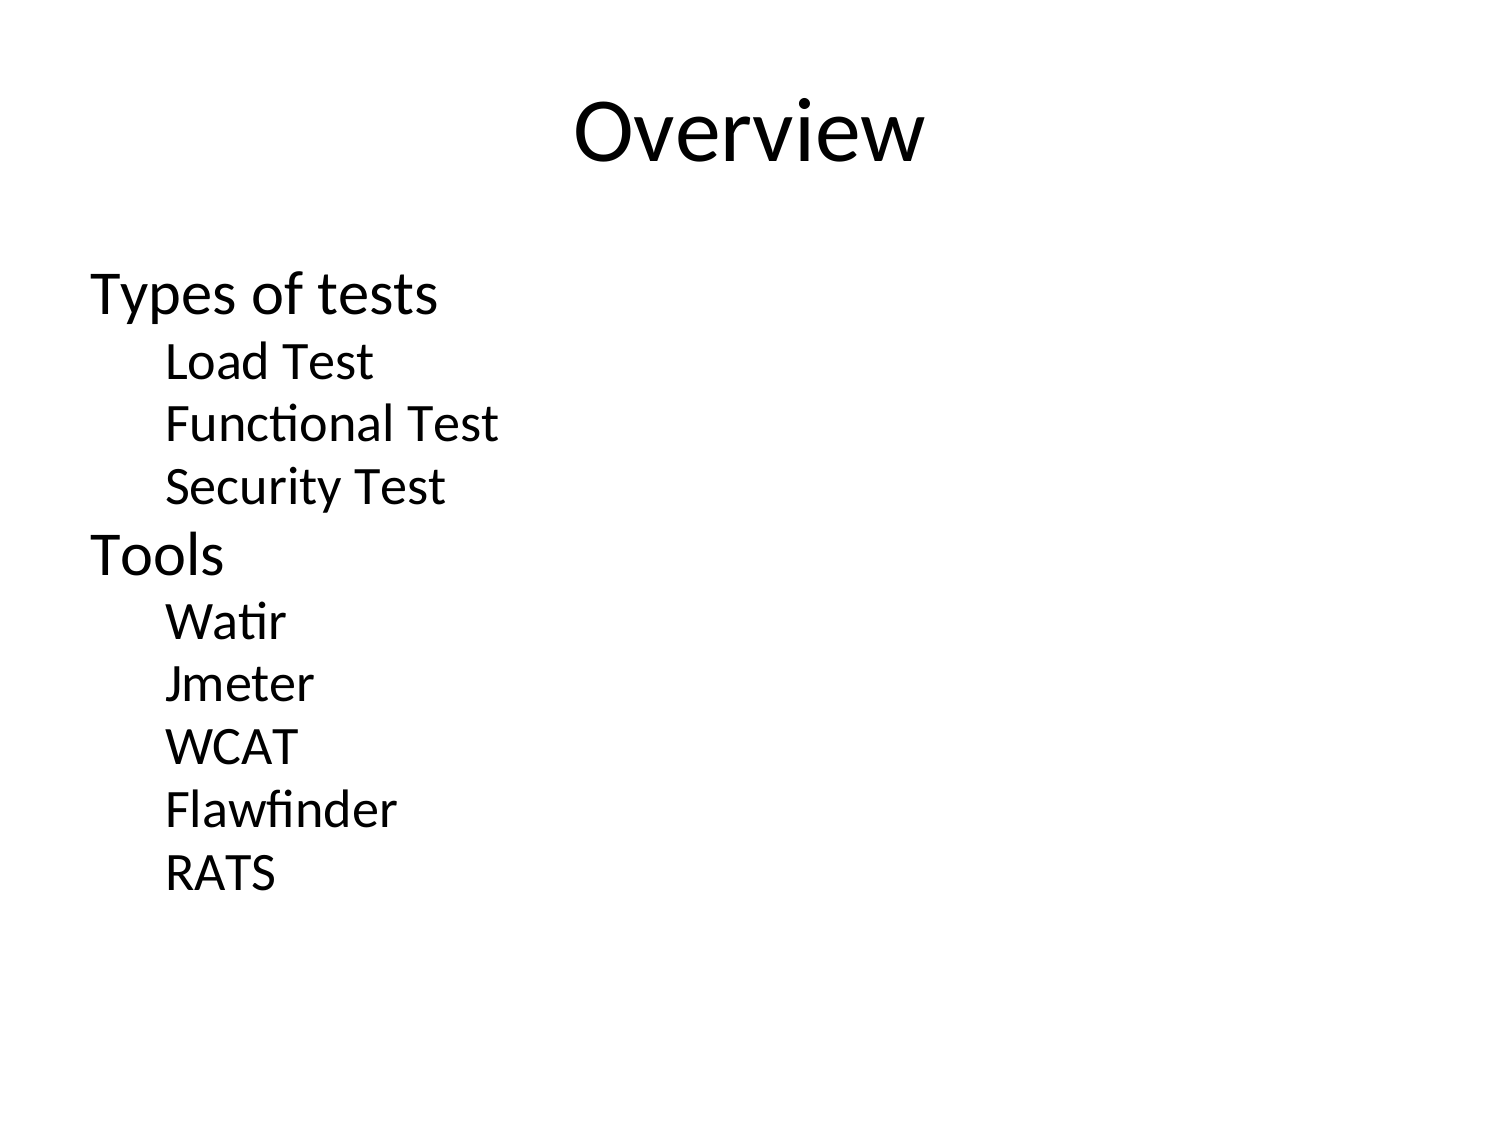

# Overview
Types of tests
Load Test
Functional Test
Security Test
Tools
Watir
Jmeter
WCAT
Flawfinder
RATS